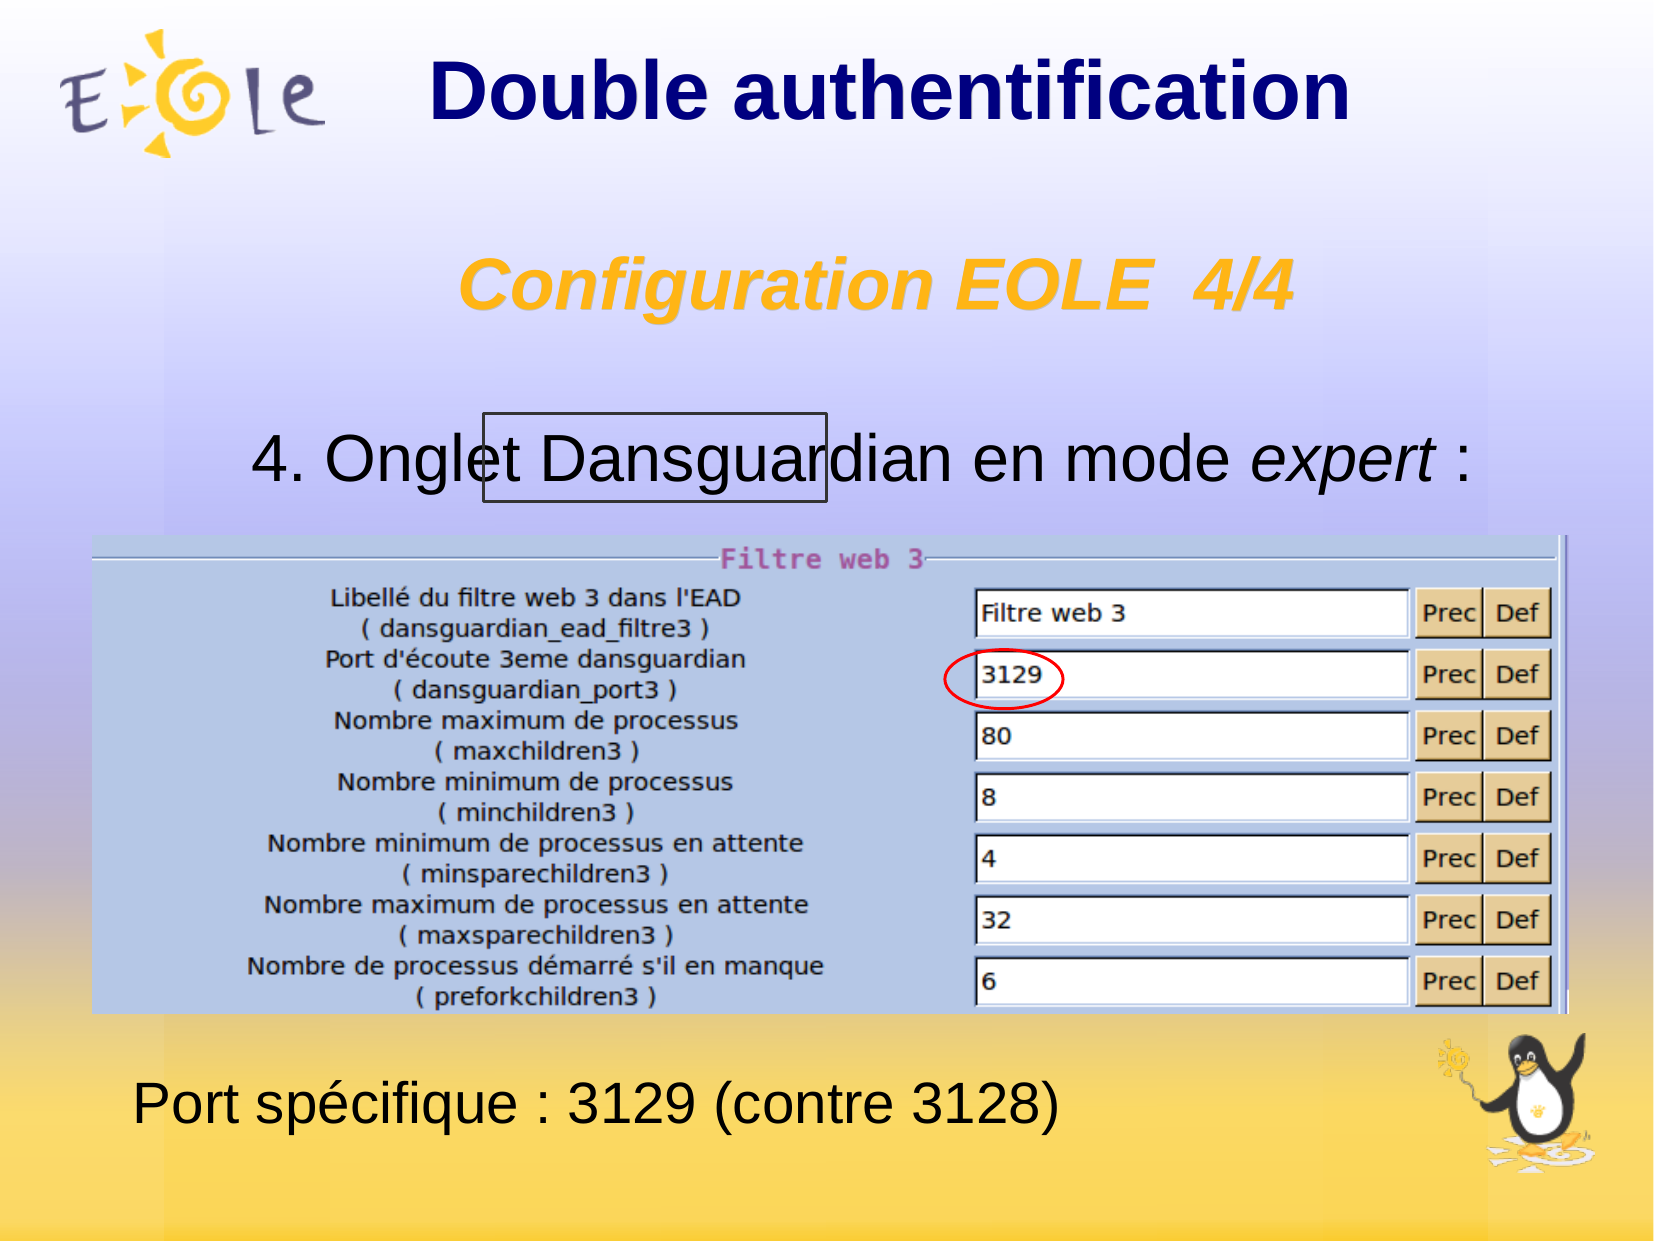

Double authentification
Configuration EOLE 4/4
4. Onglet Dansguardian en mode expert :
Port spécifique : 3129 (contre 3128)